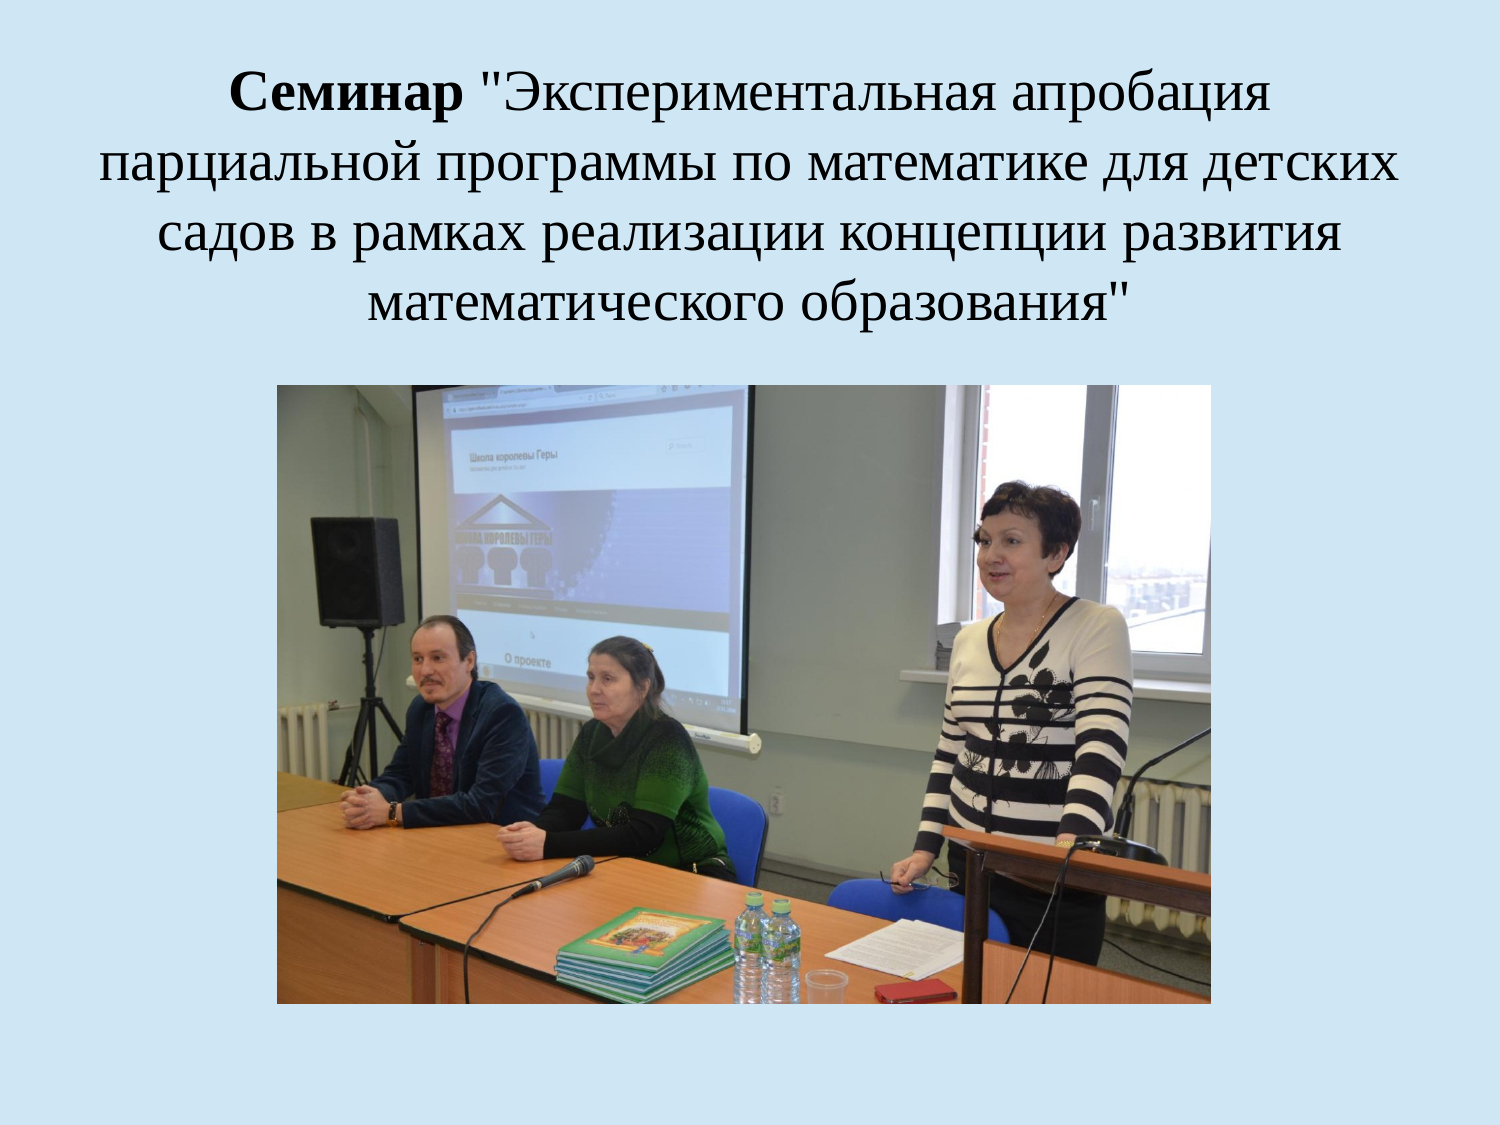

# Семинар "Экспериментальная апробация парциальной программы по математике для детских садов в рамках реализации концепции развития математического образования"